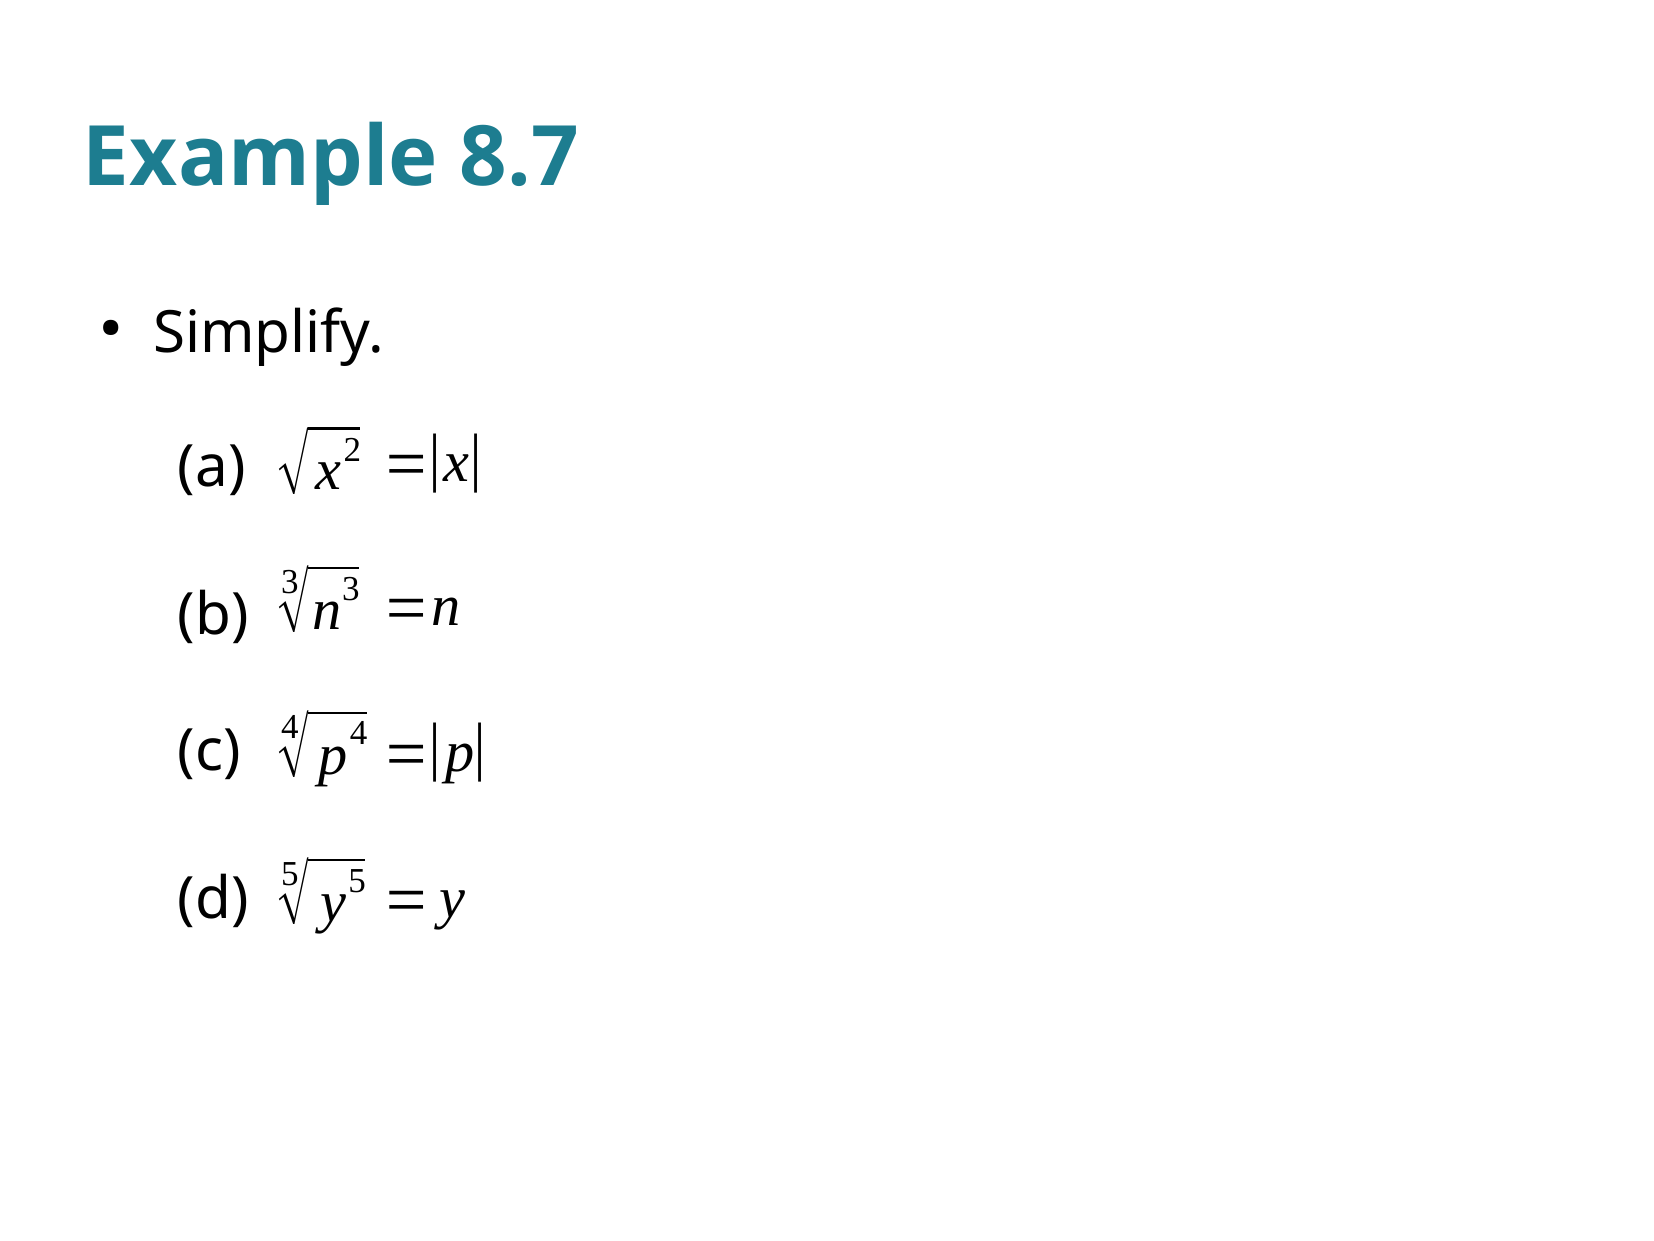

# Example 8.7
Simplify.
(a)
(b)
(c)
(d)